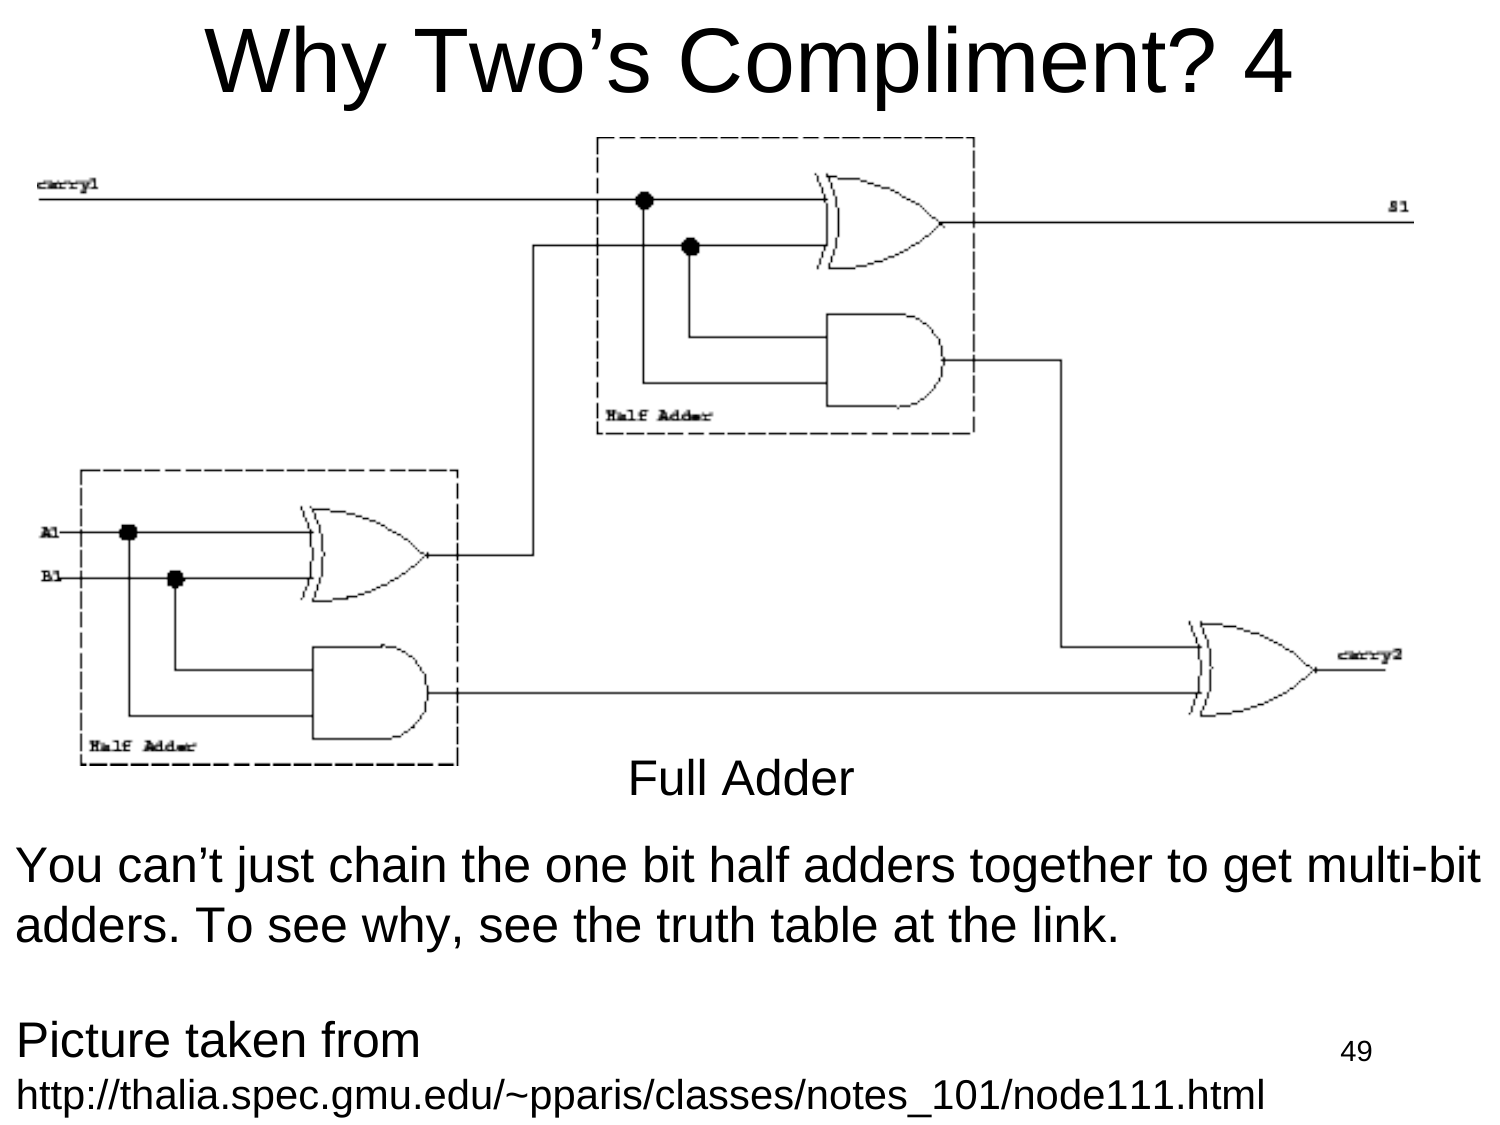

# Why Two’s Compliment? 4
Full Adder
You can’t just chain the one bit half adders together to get multi-bit adders. To see why, see the truth table at the link.
Picture taken from
http://thalia.spec.gmu.edu/~pparis/classes/notes_101/node111.html